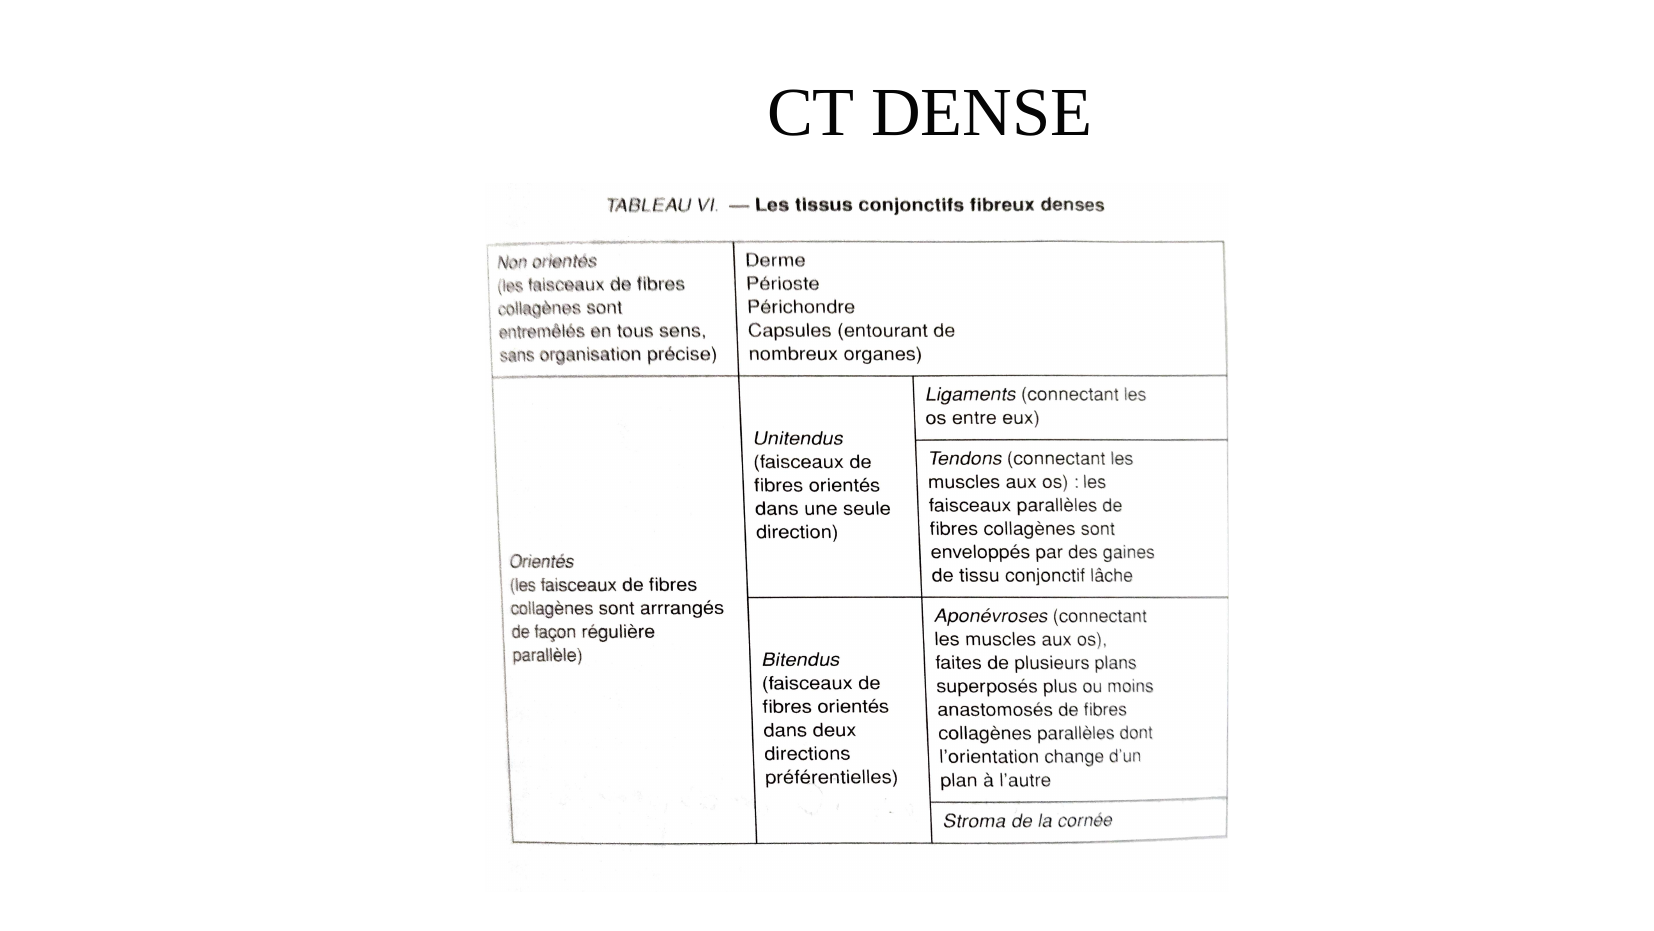

# CT DENSE
Le tissu conjonctif, par Nicolas Truffart, Ecole Française d'Ashtanga Yoga
10